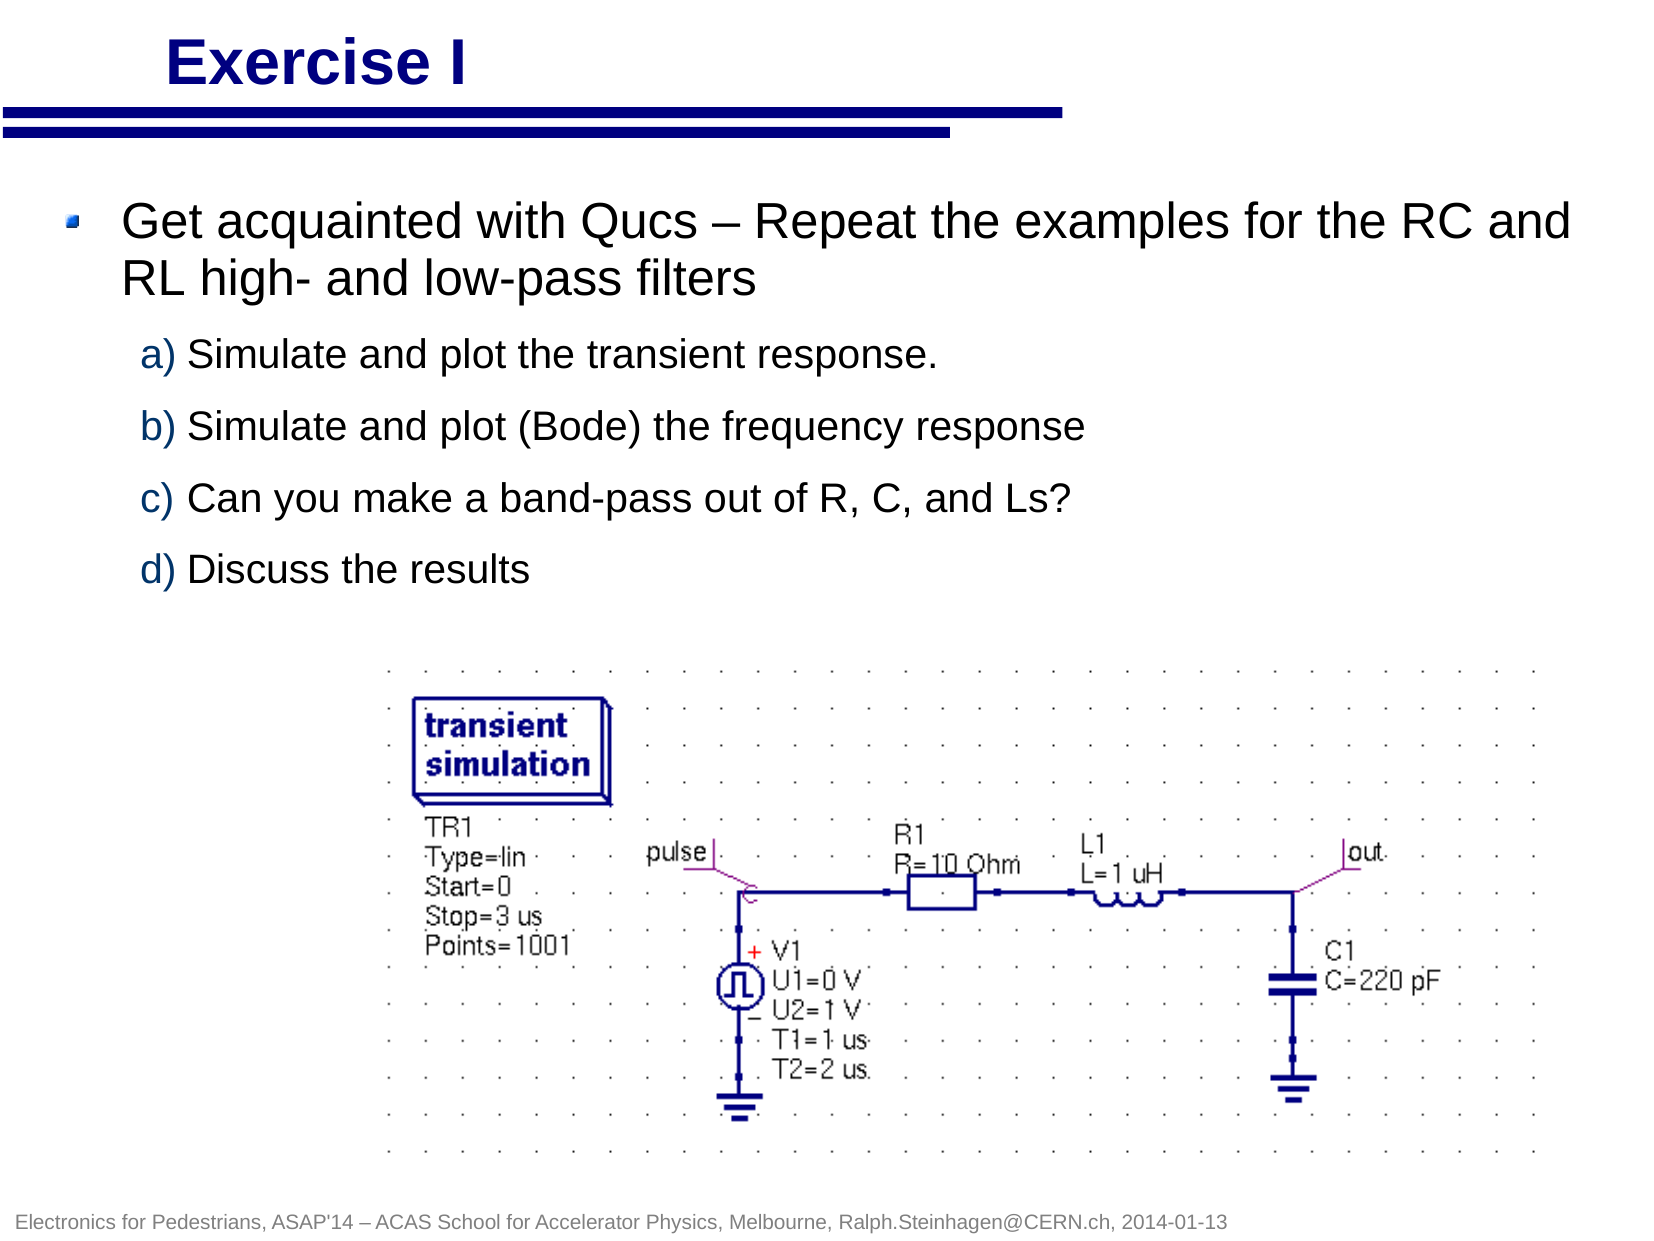

# Exercise I
Get acquainted with Qucs – Repeat the examples for the RC and RL high- and low-pass filters
Simulate and plot the transient response.
Simulate and plot (Bode) the frequency response
Can you make a band-pass out of R, C, and Ls?
Discuss the results